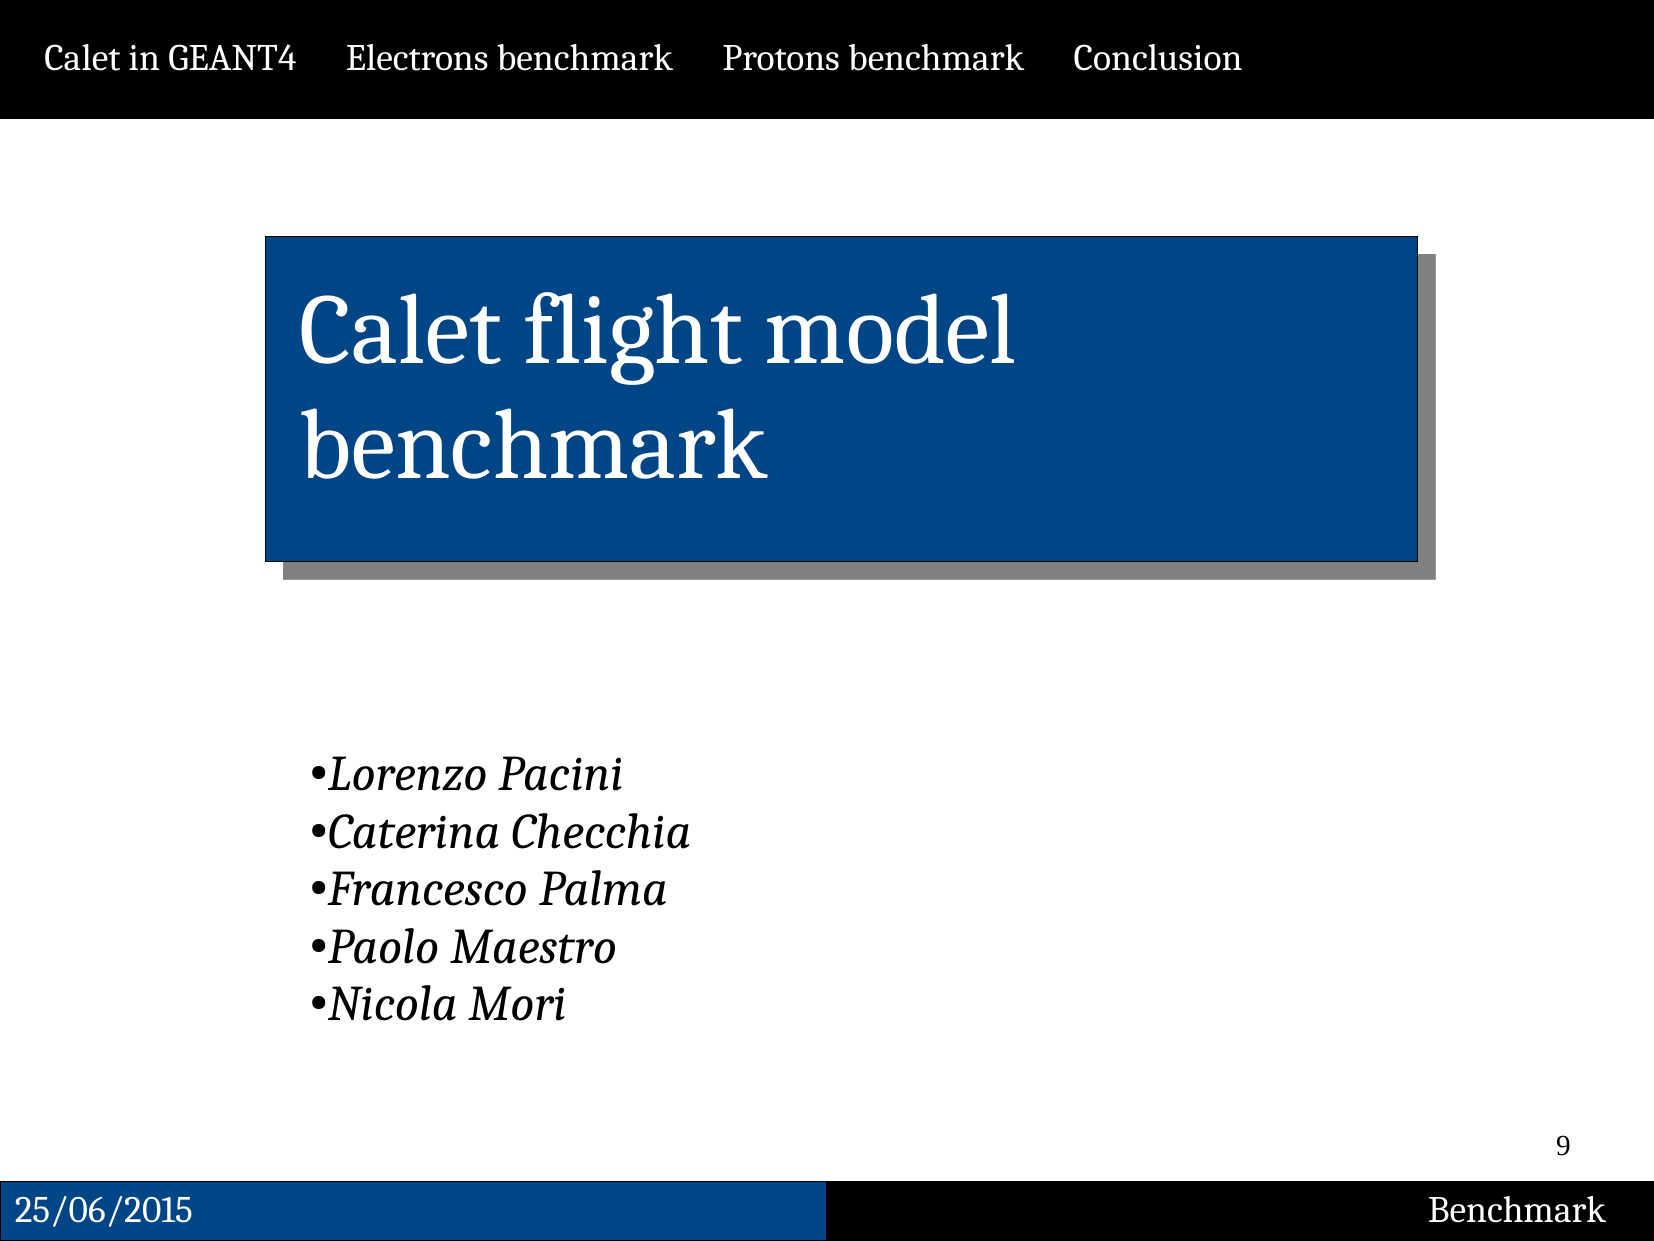

Calet in GEANT4 Electrons benchmark Protons benchmark Conclusion
Calet flight model
benchmark
Lorenzo Pacini
Caterina Checchia
Francesco Palma
Paolo Maestro
Nicola Mori
9
25/06/2015
Benchmark